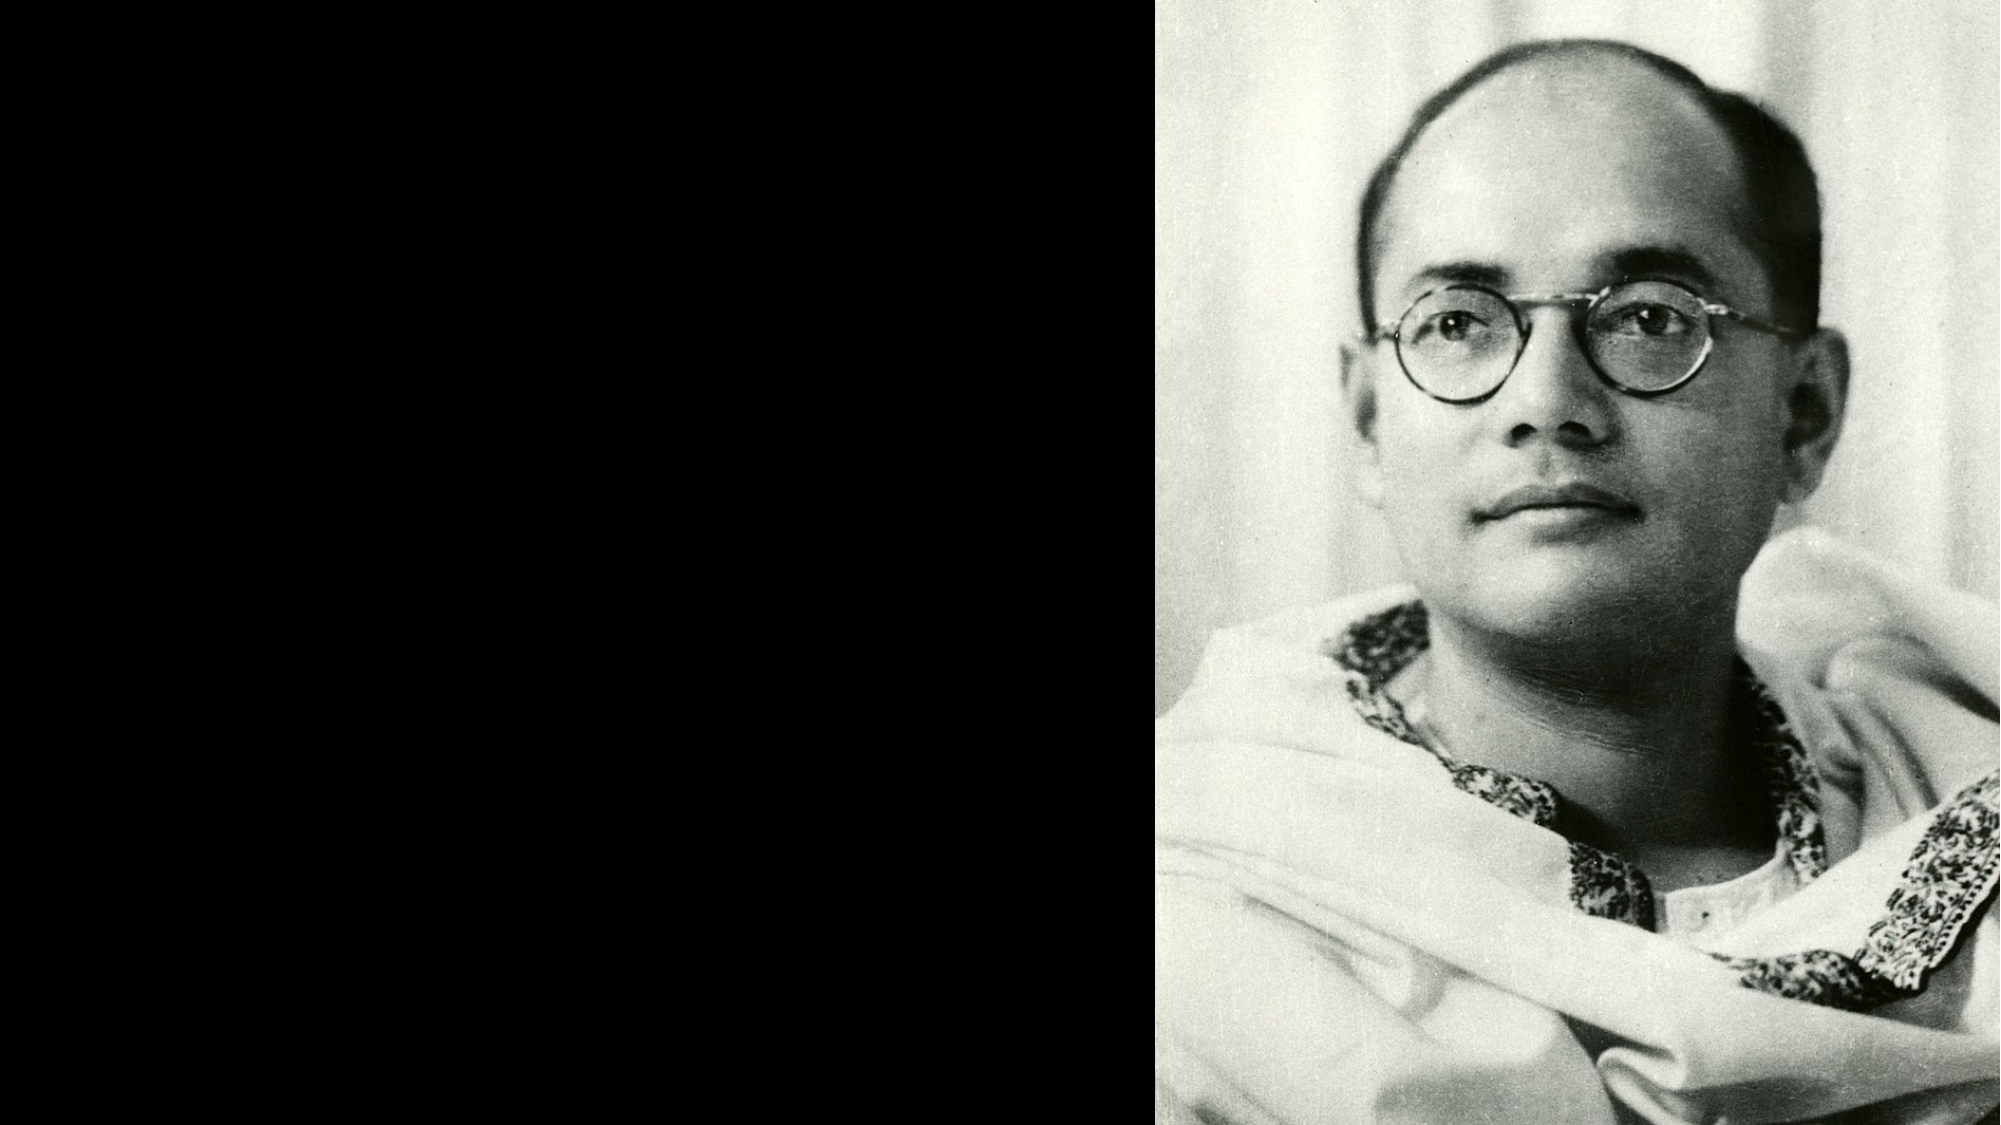

Subase Chandra Bose
1939: meets P.R. Sarkar
1941: Bose sought alliance with Germany…
1943: submarine to Madagascar then Sumatra
Revamps INA (POWs by Japan)
1945 leads to mutiny of Indian Officers from British Indian Army: Britain withdraws from India